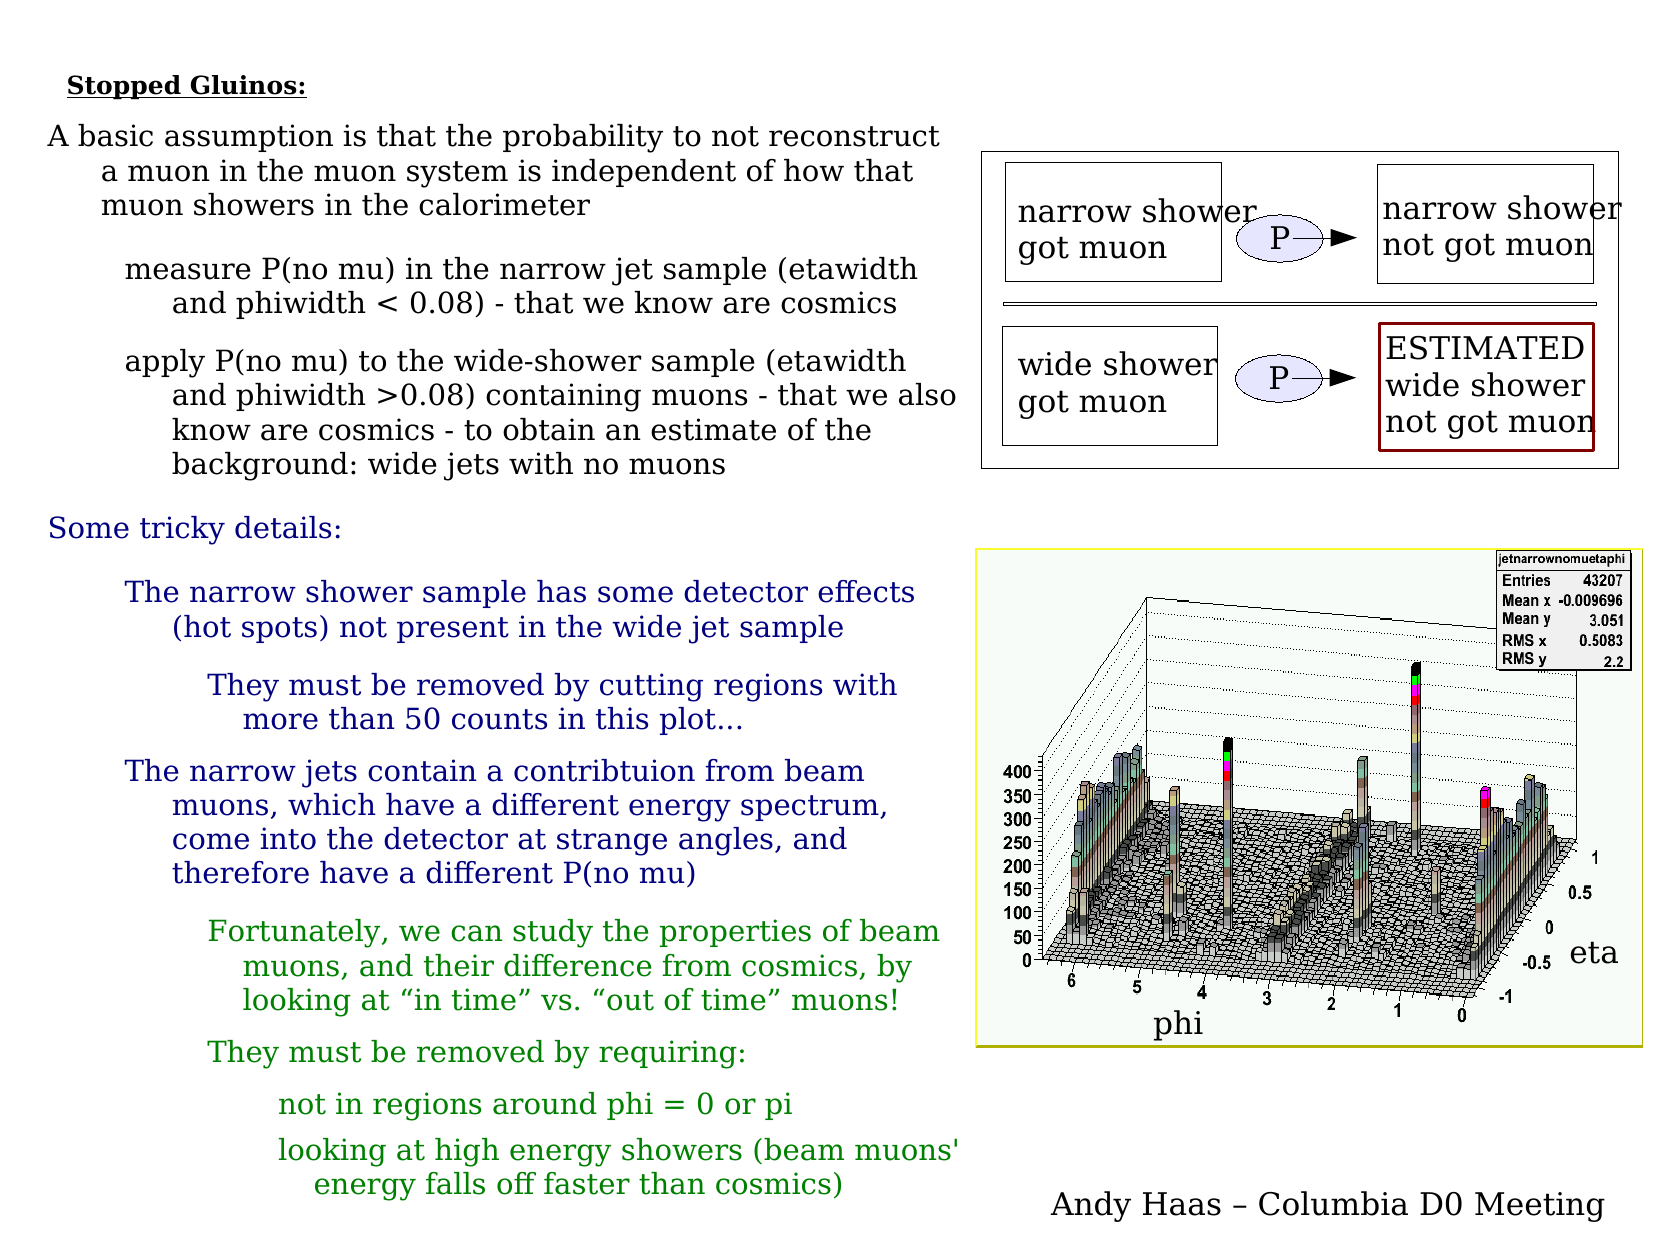

Stopped Gluinos:
# A basic assumption is that the probability to not reconstruct a muon in the muon system is independent of how that muon showers in the calorimeter
measure P(no mu) in the narrow jet sample (etawidth and phiwidth < 0.08) - that we know are cosmics
apply P(no mu) to the wide-shower sample (etawidth and phiwidth >0.08) containing muons - that we also know are cosmics - to obtain an estimate of the background: wide jets with no muons
Some tricky details:
The narrow shower sample has some detector effects (hot spots) not present in the wide jet sample
They must be removed by cutting regions with more than 50 counts in this plot...
The narrow jets contain a contribtuion from beam muons, which have a different energy spectrum, come into the detector at strange angles, and therefore have a different P(no mu)
Fortunately, we can study the properties of beam muons, and their difference from cosmics, by looking at “in time” vs. “out of time” muons!
They must be removed by requiring:
not in regions around phi = 0 or pi
looking at high energy showers (beam muons' energy falls off faster than cosmics)
narrow shower
not got muon
narrow shower
got muon
P
ESTIMATED
wide shower
not got muon
wide shower
got muon
P
eta
phi